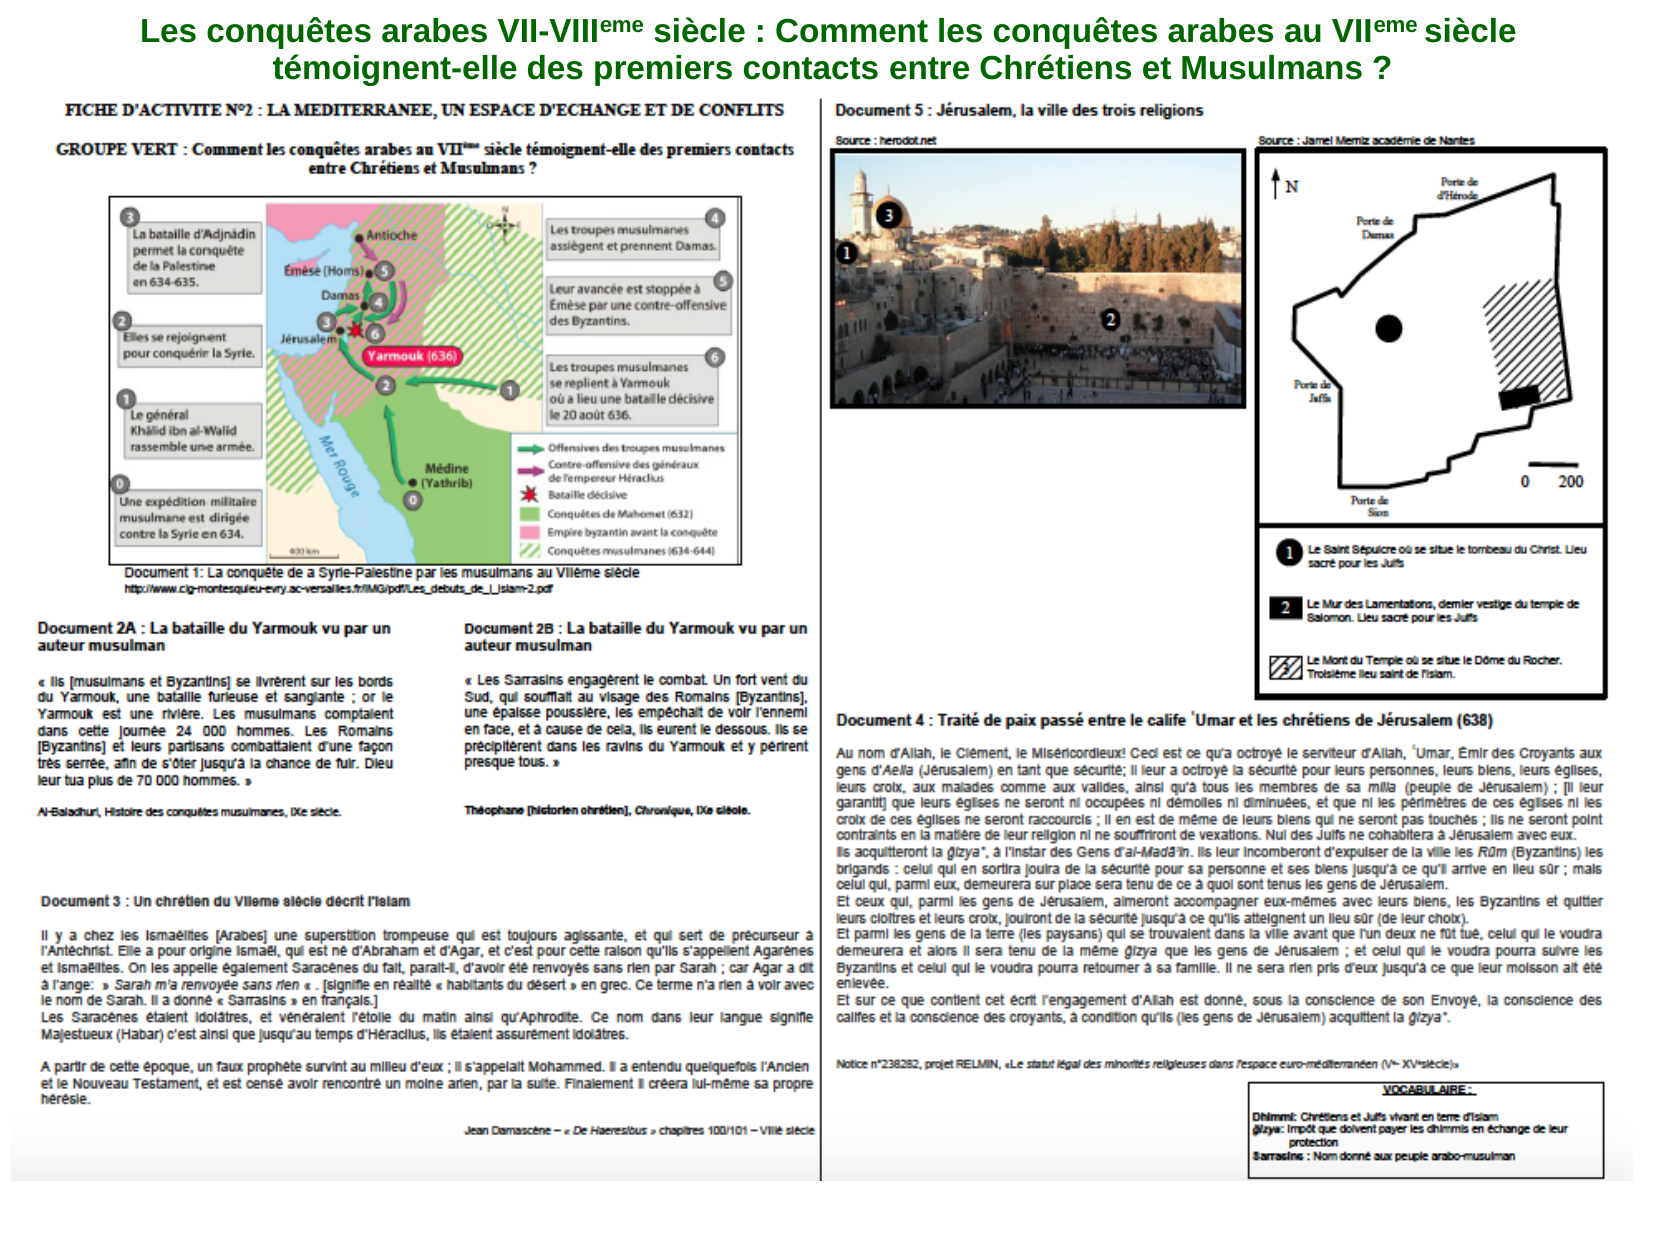

Les conquêtes arabes VII-VIIIeme siècle : Comment les conquêtes arabes au VIIeme siècle
 témoignent-elle des premiers contacts entre Chrétiens et Musulmans ?